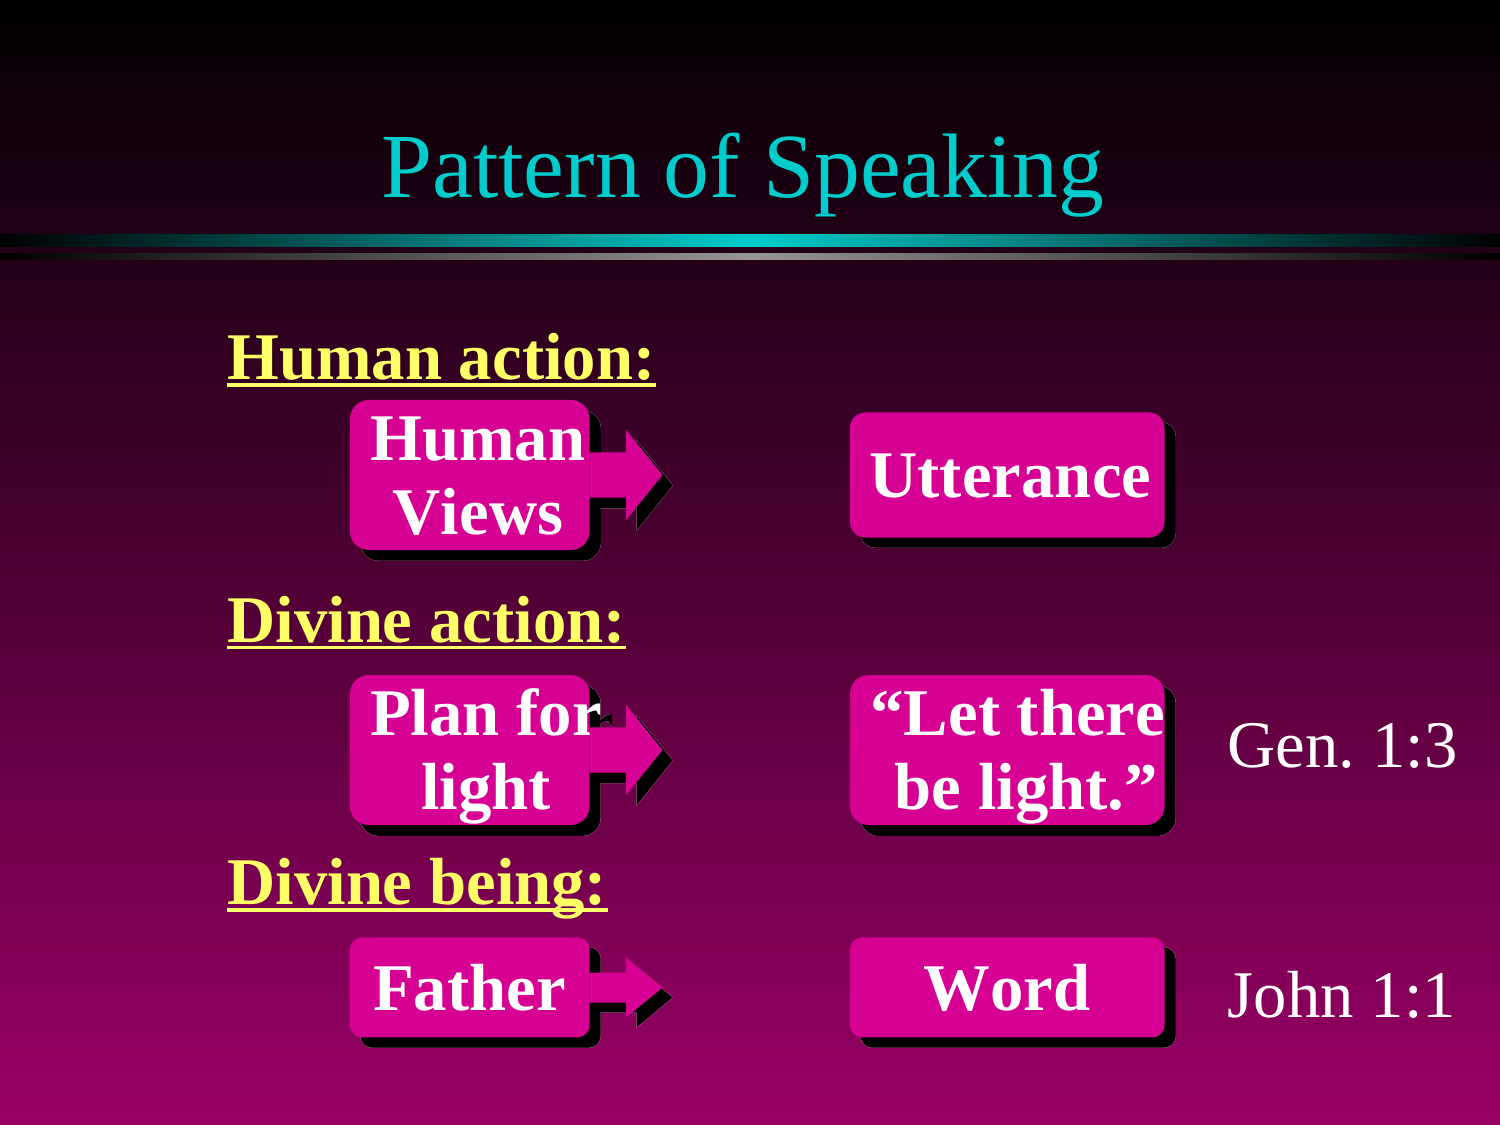

# Pattern of Speaking
Human action:
Human
Views
Utterance
Divine action:
Plan for
light
“Let there
 be light.”
Gen. 1:3
Divine being:
Father
Word
John 1:1